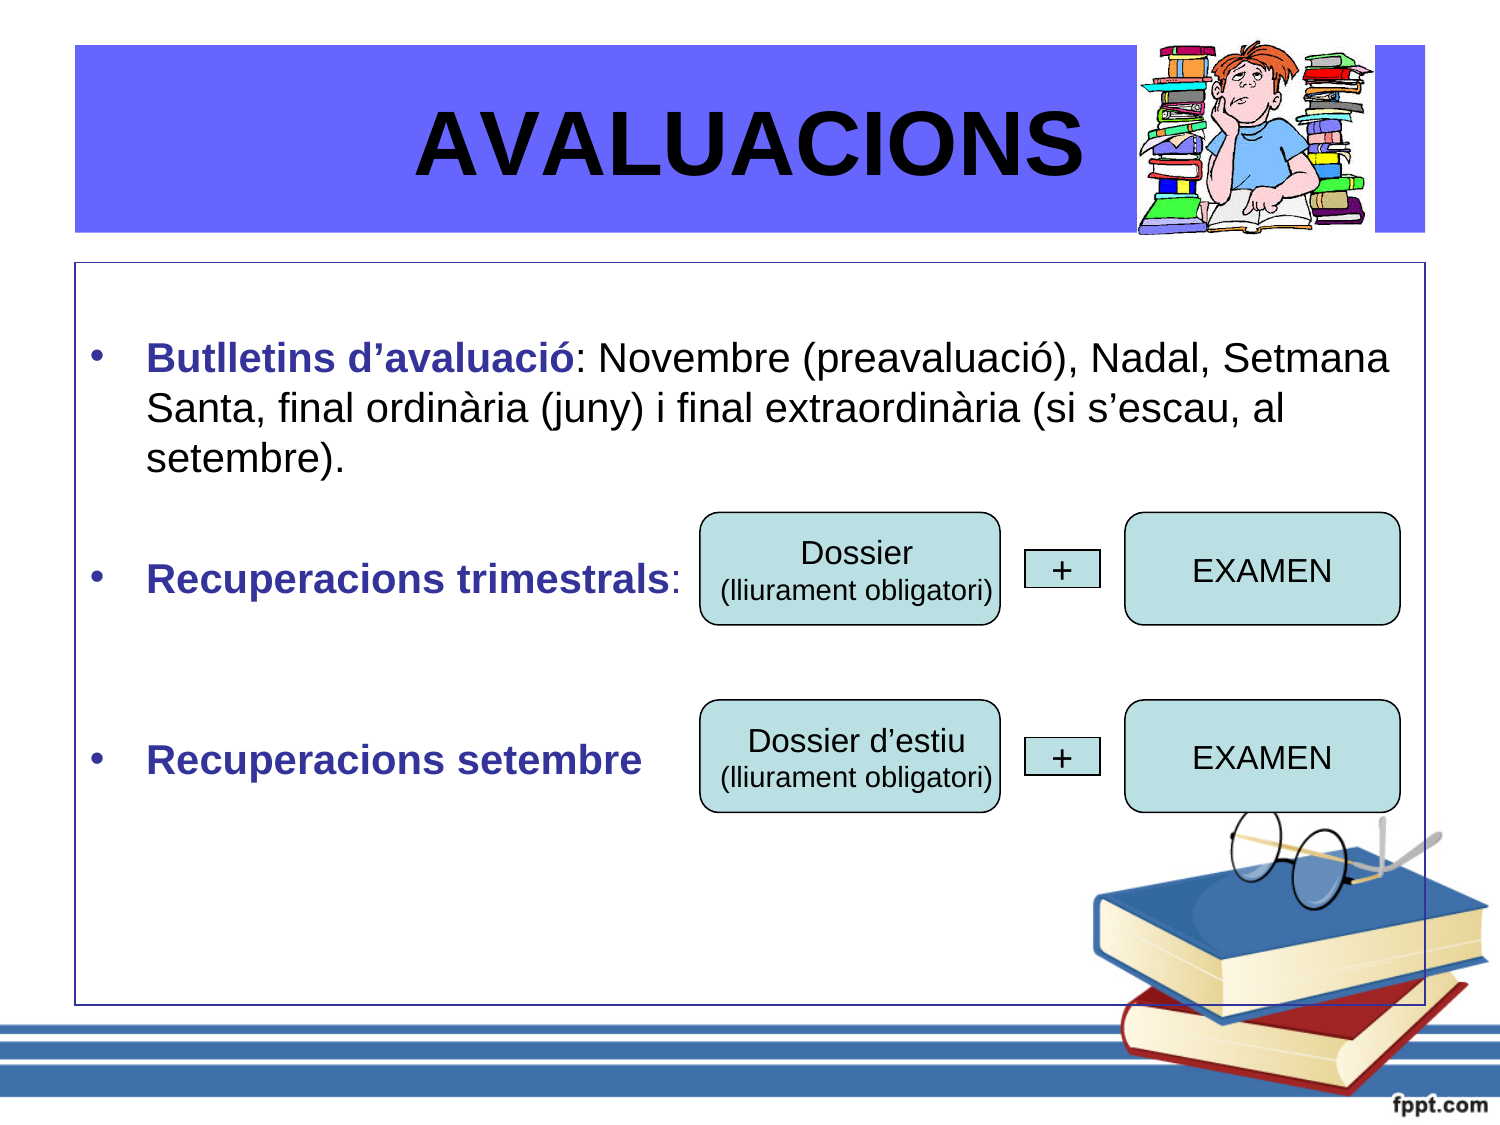

# AVALUACIONS
Butlletins d’avaluació: Novembre (preavaluació), Nadal, Setmana Santa, final ordinària (juny) i final extraordinària (si s’escau, al setembre).
Recuperacions trimestrals:
Recuperacions setembre
Dossier
(lliurament obligatori)
EXAMEN
+
Dossier d’estiu
(lliurament obligatori)
EXAMEN
+